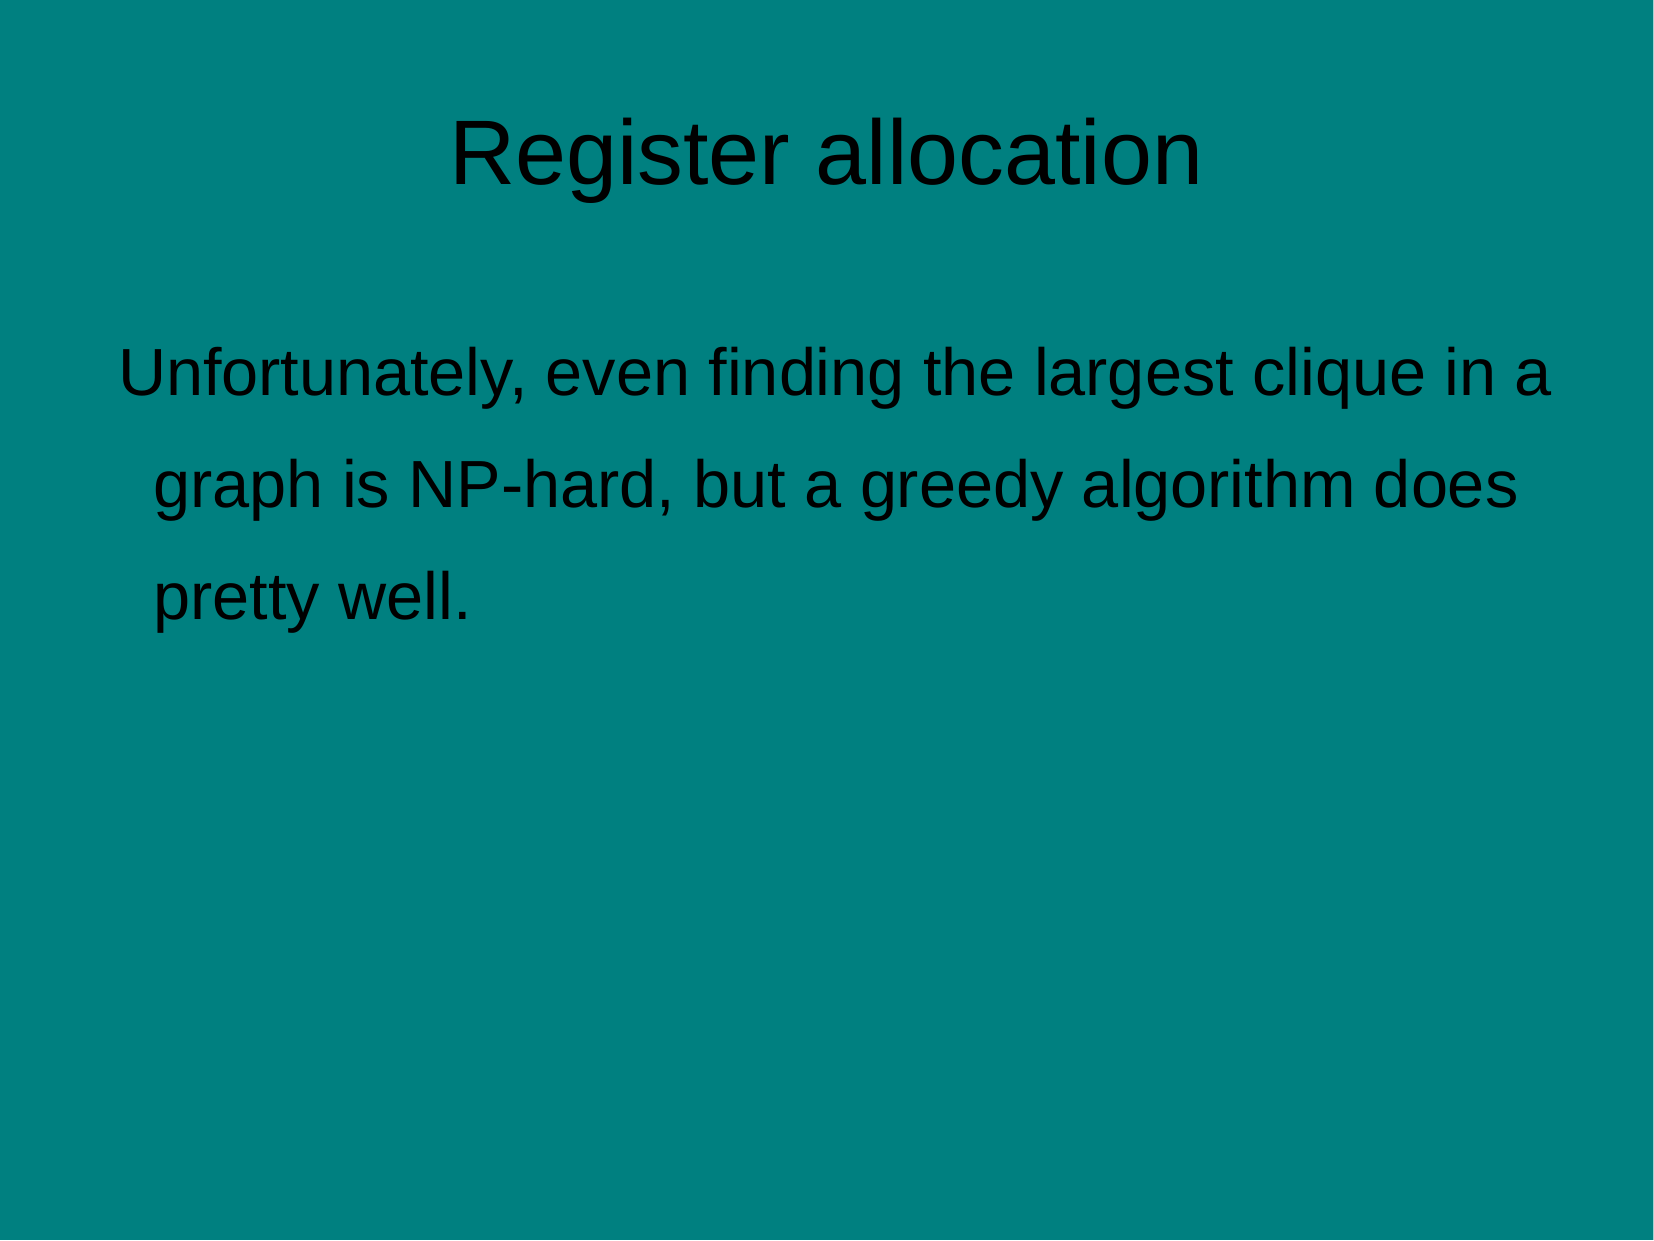

# Register allocation
Unfortunately, even finding the largest clique in a graph is NP-hard, but a greedy algorithm does pretty well.